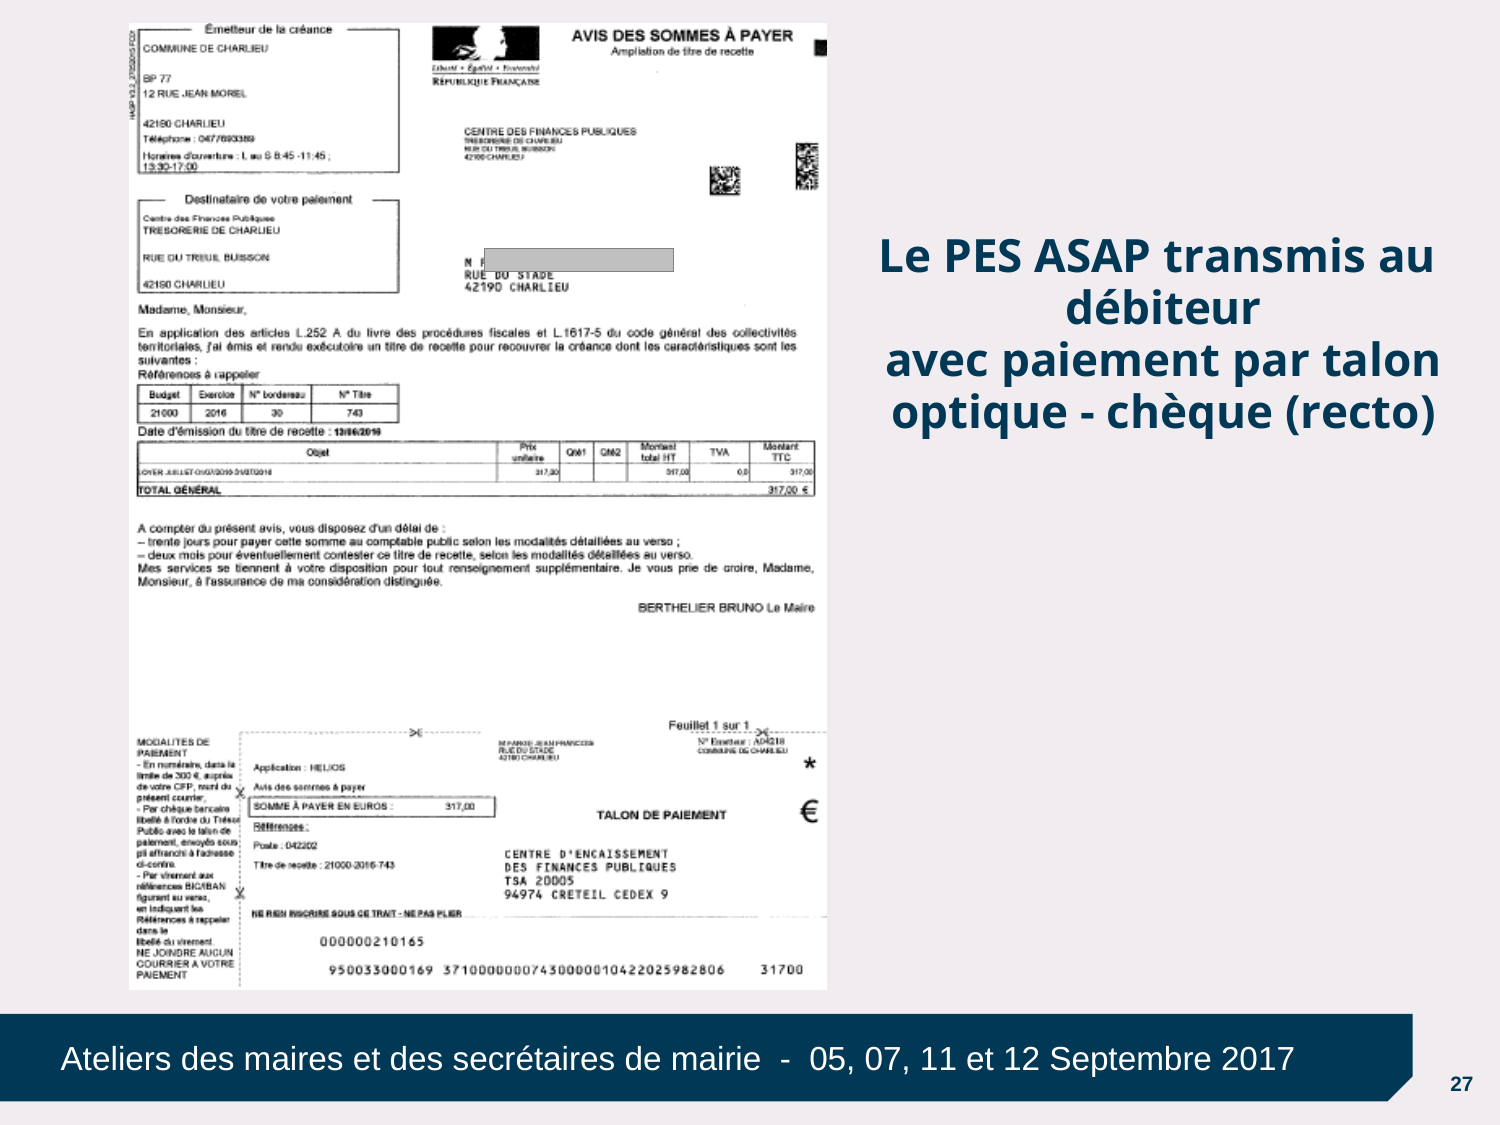

# Le PES ASAP transmis au débiteur avec paiement par talon optique - chèque (recto)